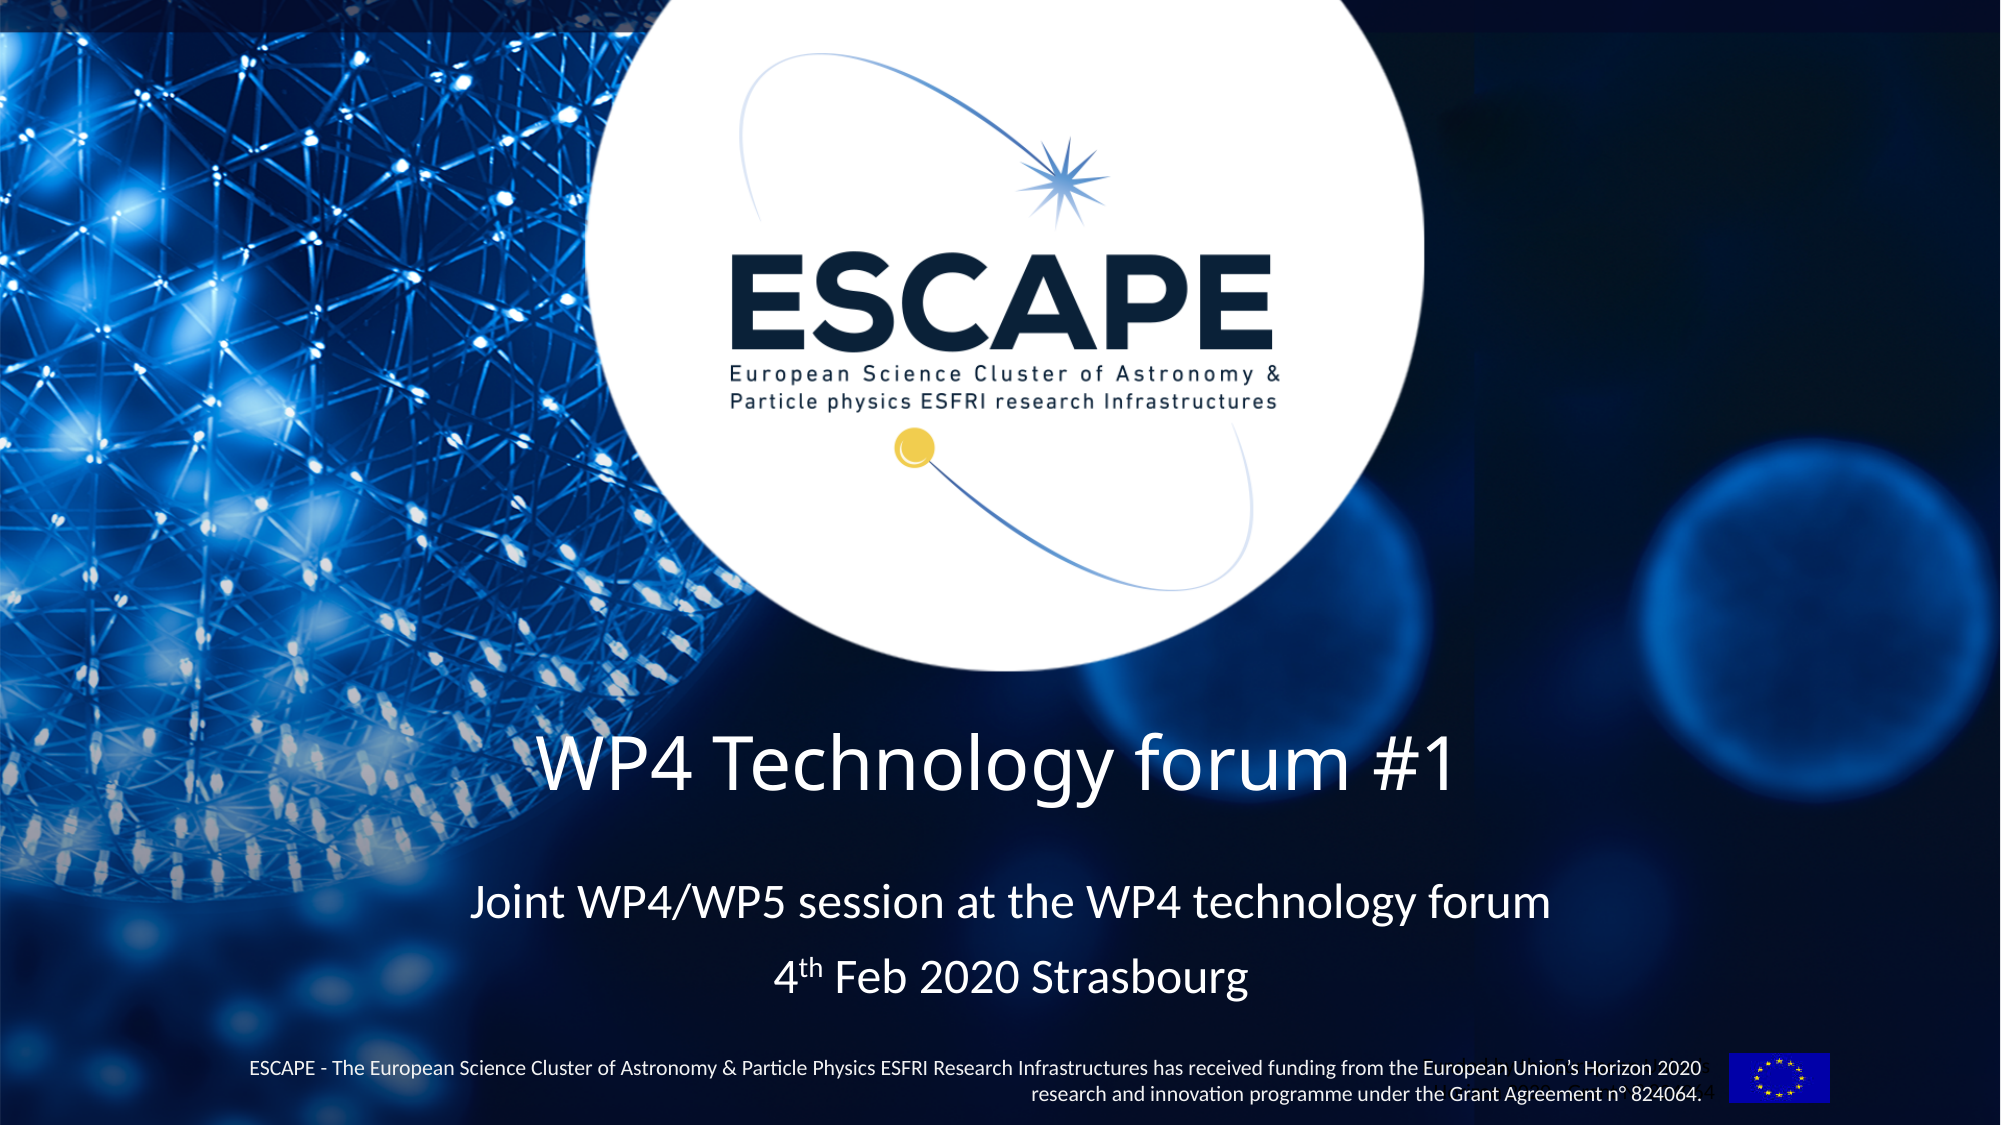

# WP4 Technology forum #1
Joint WP4/WP5 session at the WP4 technology forum
4th Feb 2020 Strasbourg